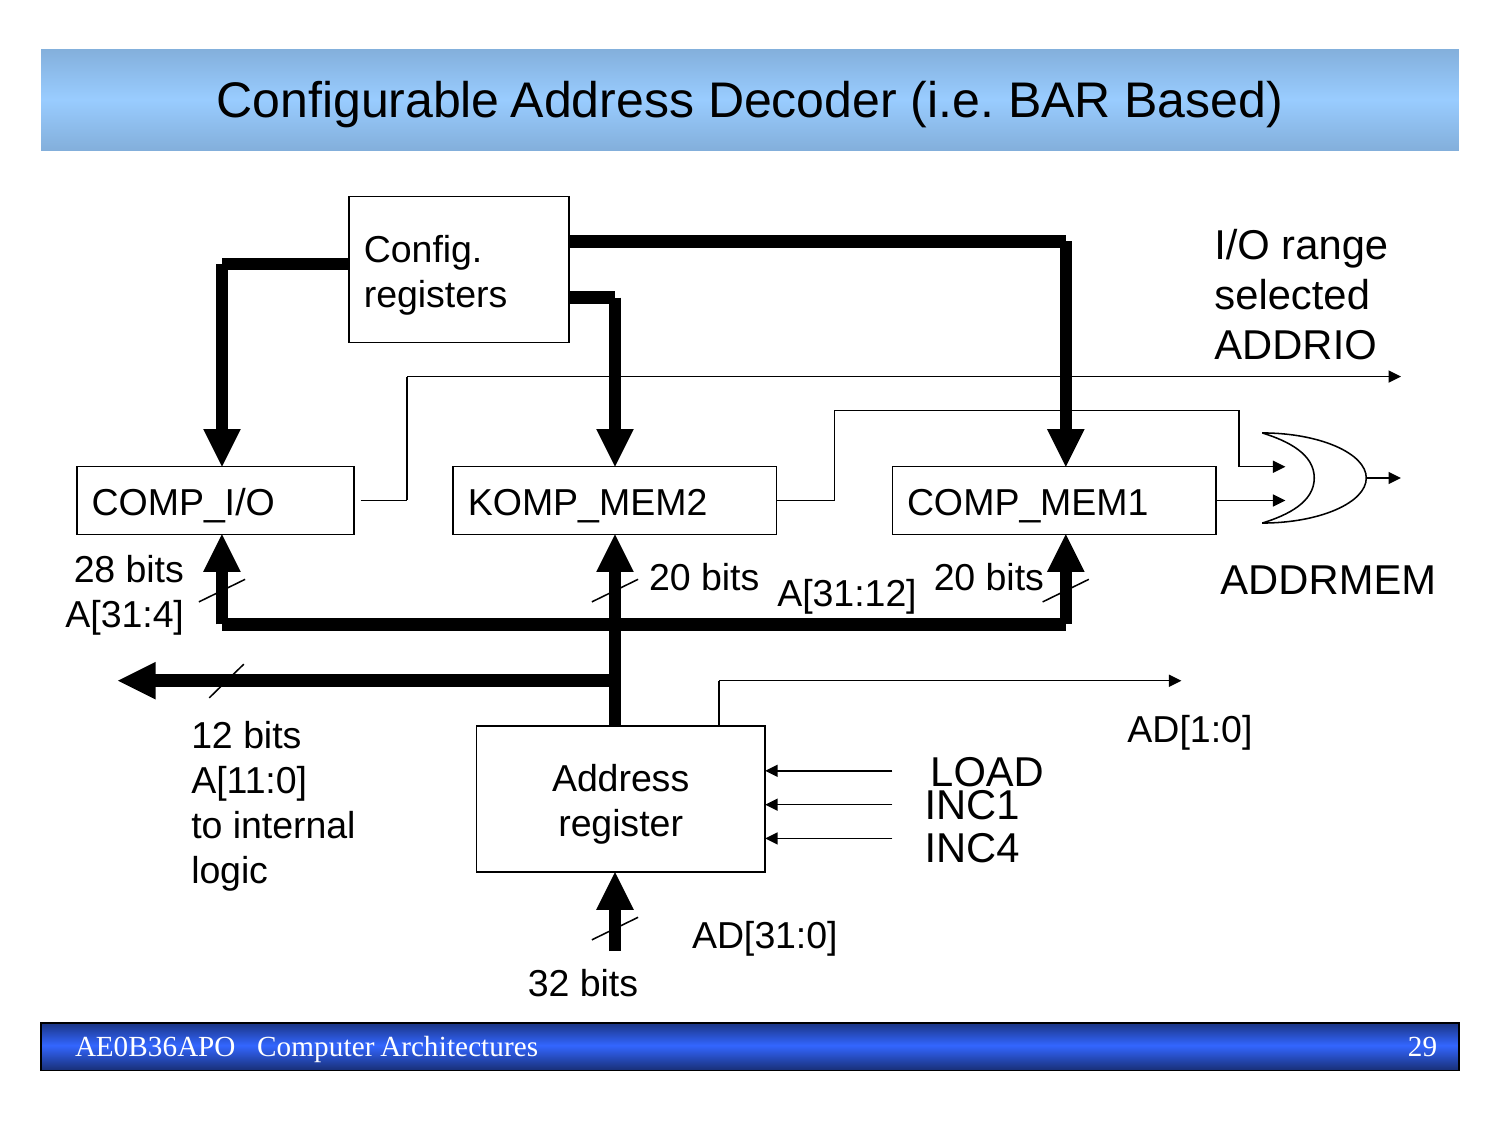

# Configurable Address Decoder (i.e. BAR Based)
Config.
registers
I/O range
selected
ADDRIO
COMP_I/O
KOMP_MEM2
COMP_MEM1
28 bits
A[31:4]
20 bits
20 bits
ADDRMEM
A[31:12]
AD[1:0]
12 bits
A[11:0]
to internal
logic
Address
register
LOAD
INC1
INC4
AD[31:0]
32 bits
AE0B36APO Computer Architectures
29